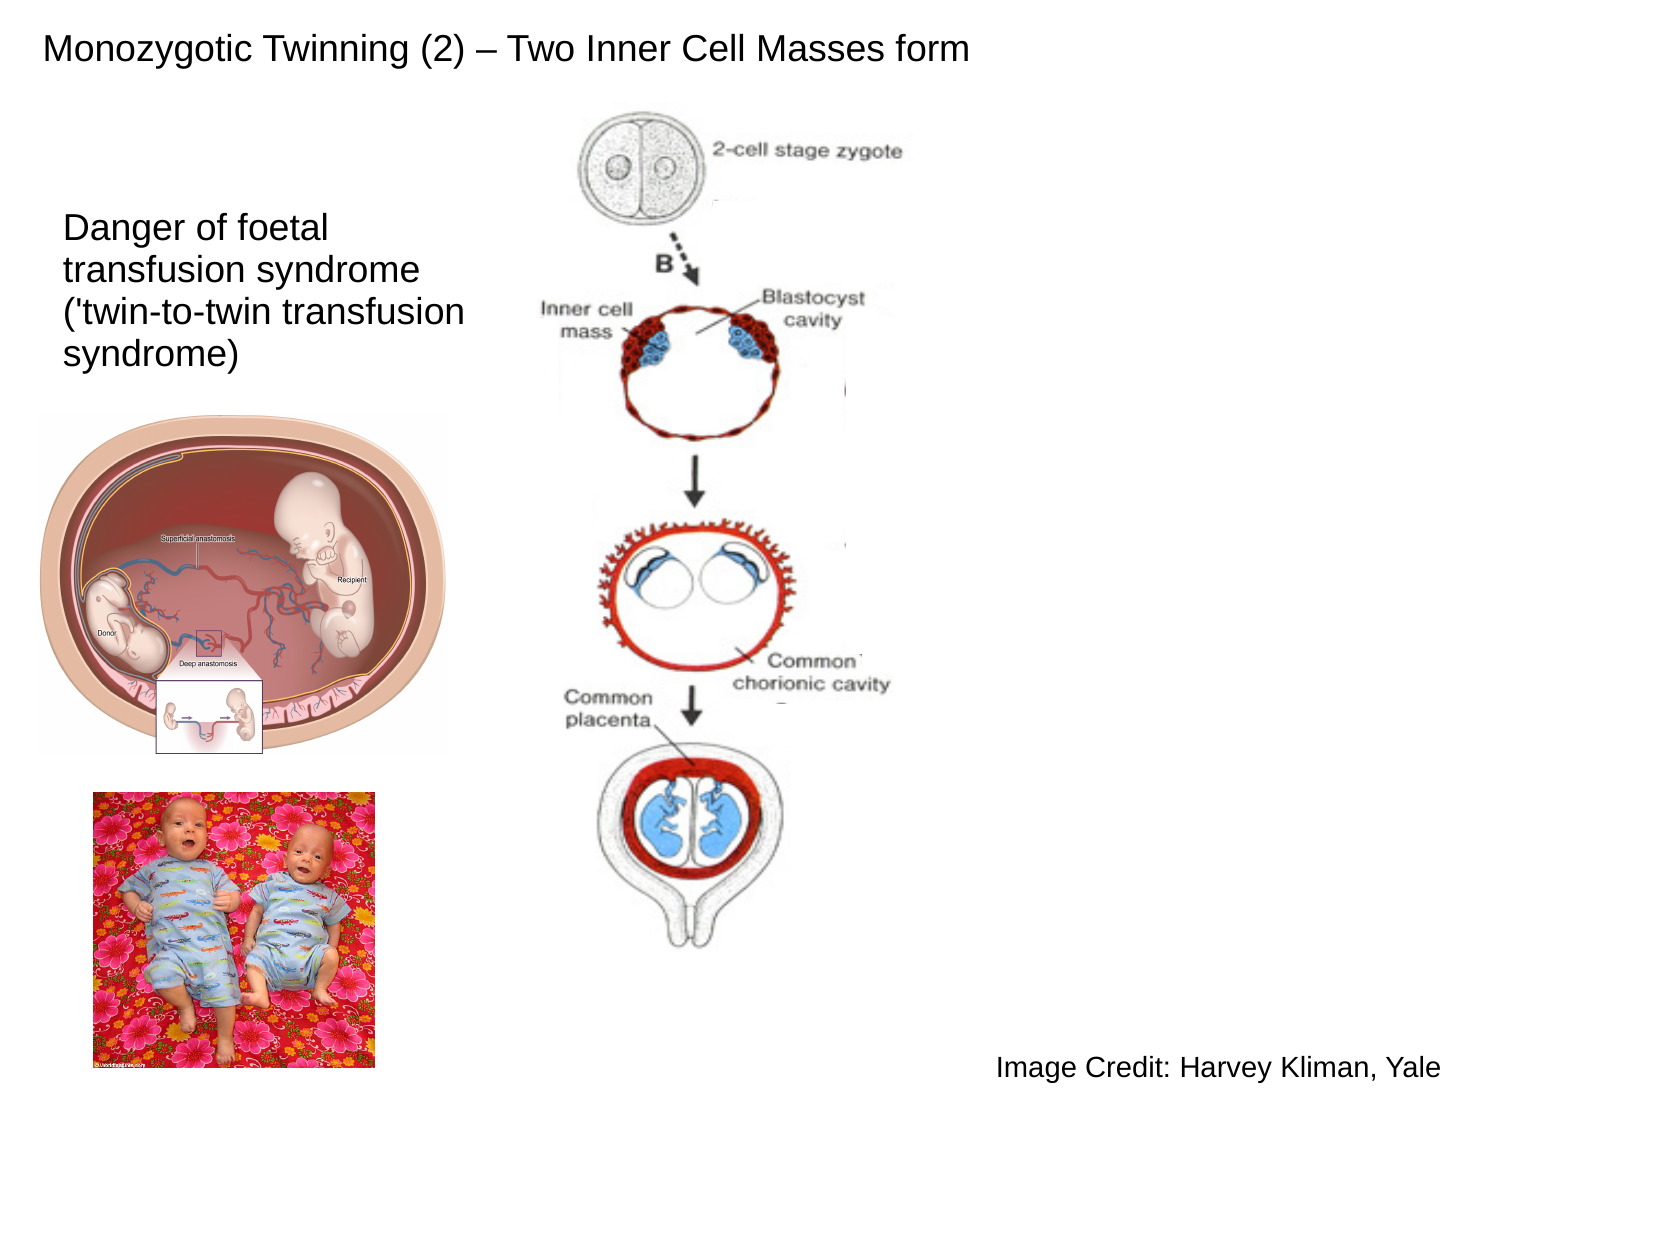

Monozygotic Twinning (2) – Two Inner Cell Masses form
Danger of foetal transfusion syndrome ('twin-to-twin transfusion syndrome)
Image Credit: Harvey Kliman, Yale